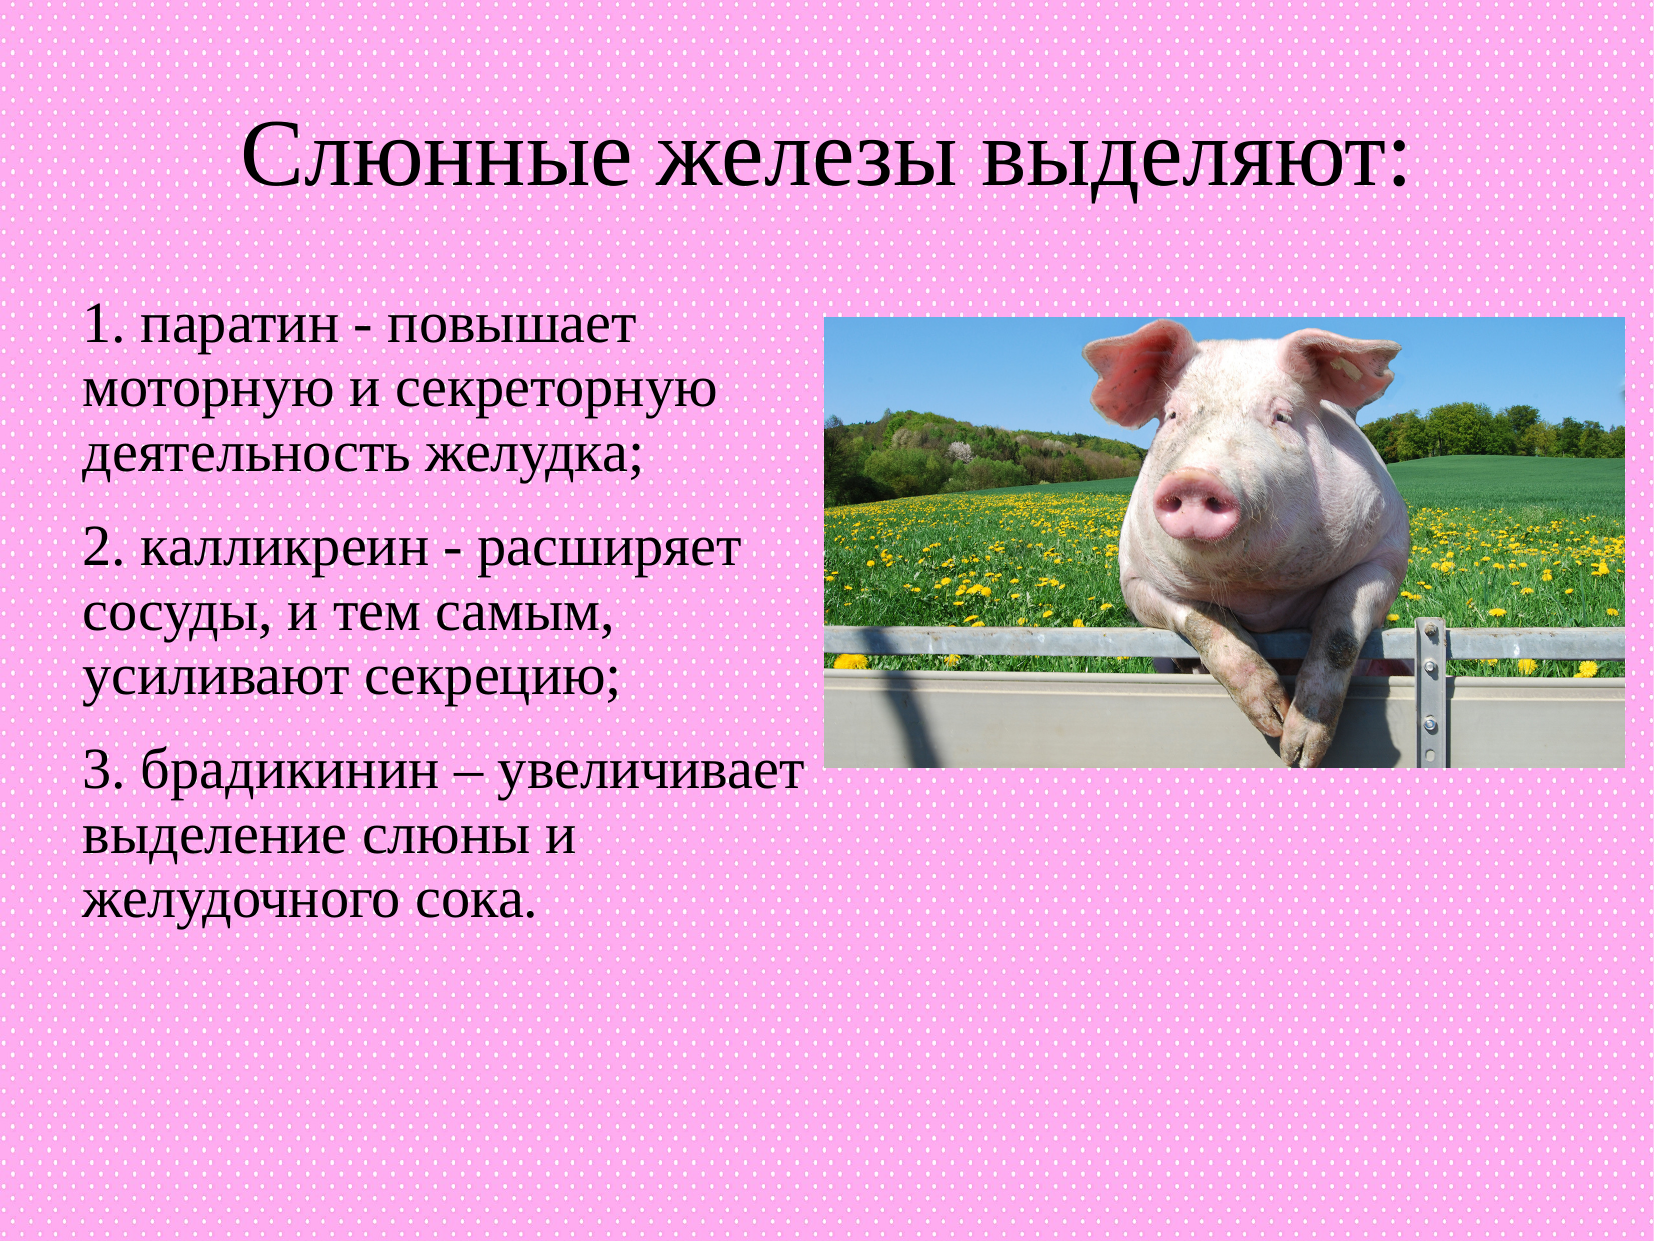

# Cлюнные железы выделяют:
1. паратин - повышает моторную и секреторную деятельность желудка;
2. калликреин - расширяет сосуды, и тем самым, усиливают секрецию;
3. брадикинин – увеличивает выделение слюны и желудочного сока.